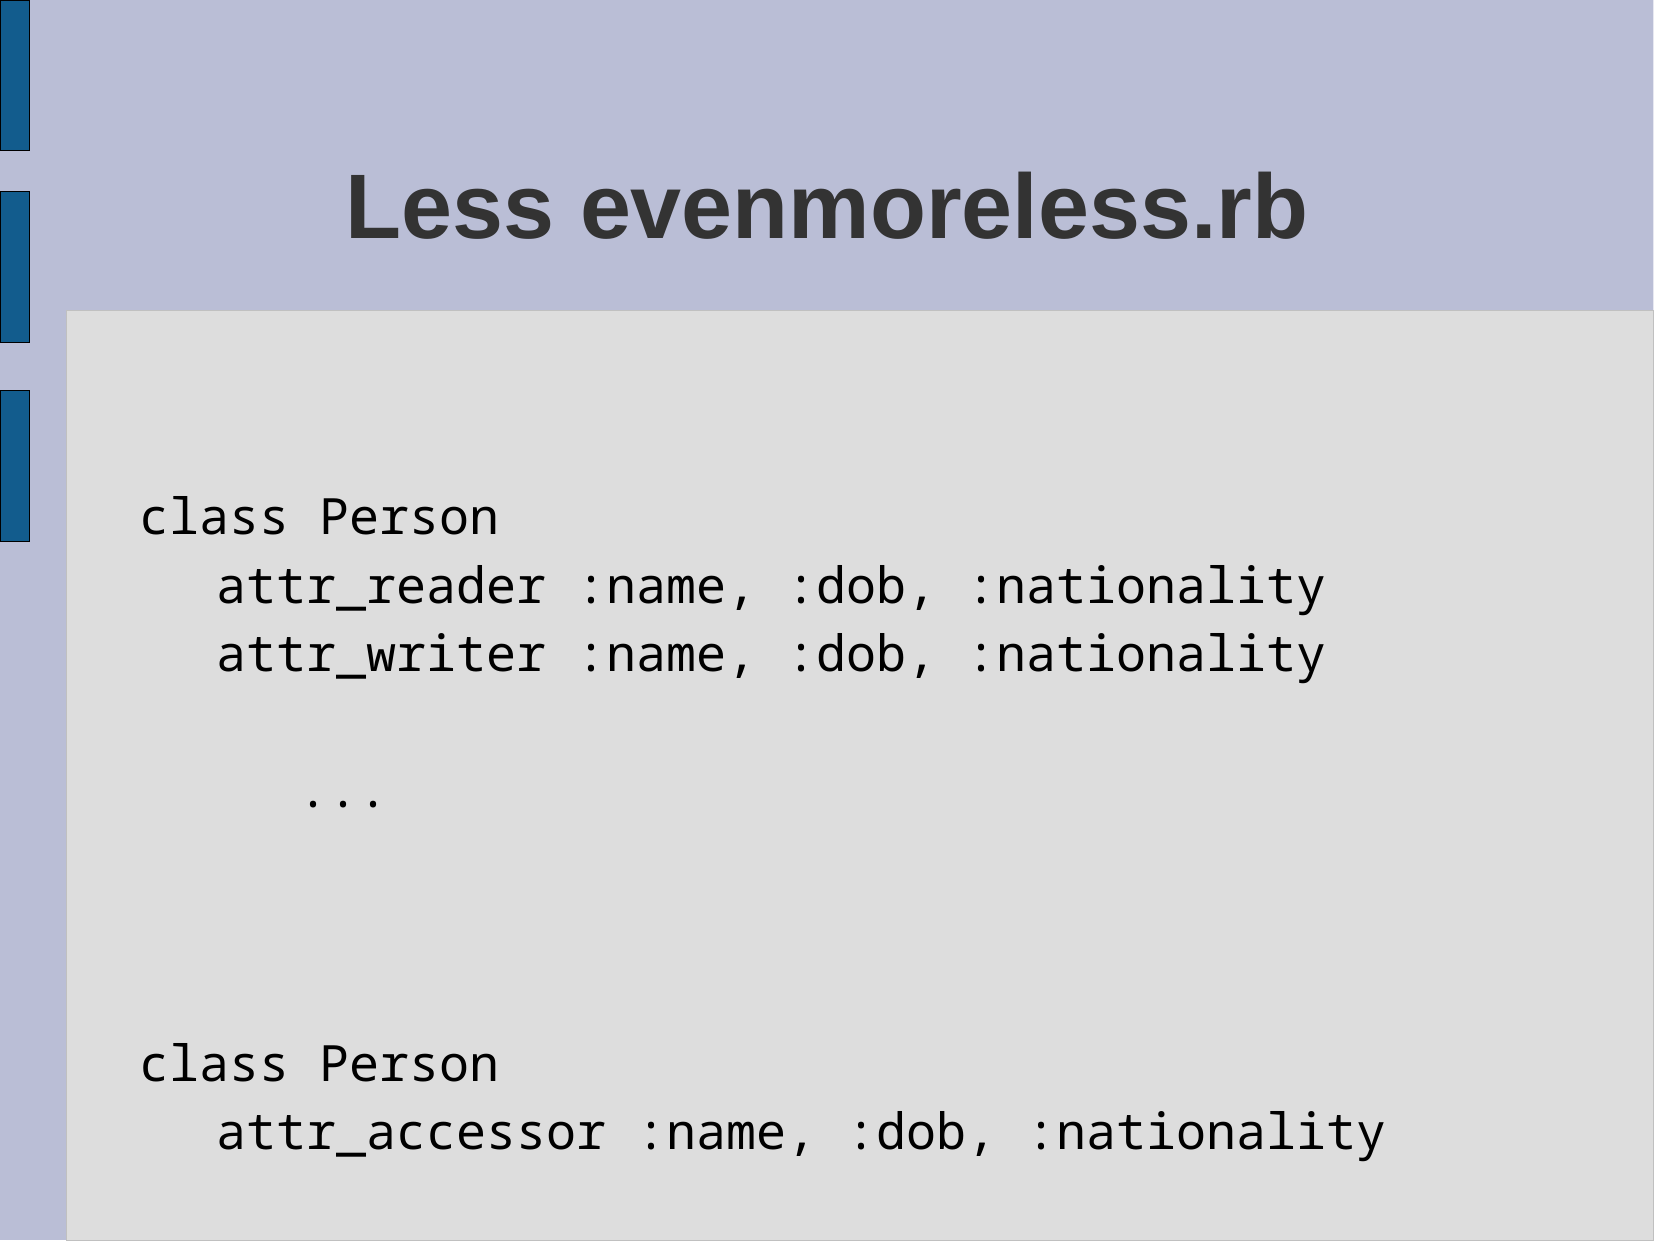

#
Less evenmoreless.rb
class Person
attr_reader :name, :dob, :nationality
attr_writer :name, :dob, :nationality
...
class Person
attr_accessor :name, :dob, :nationality
...